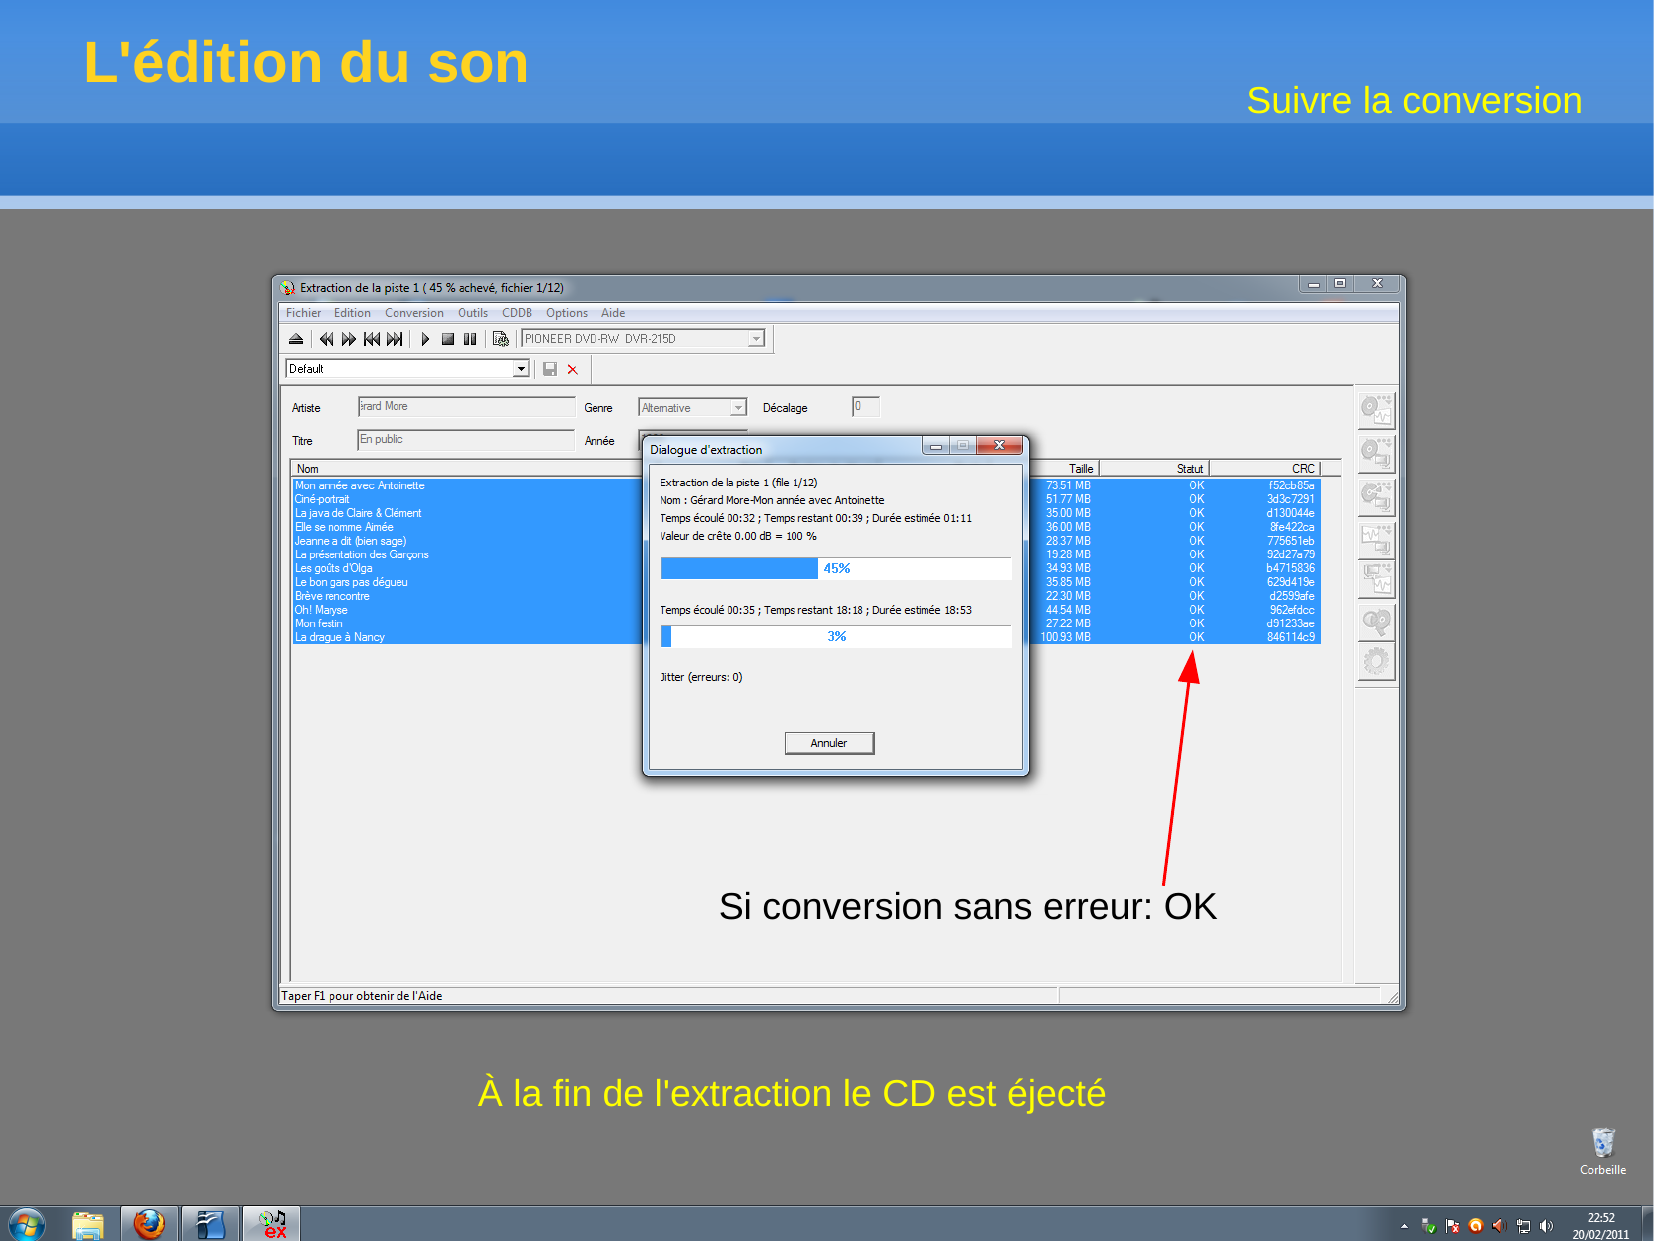

L'édition du son
 Suivre la conversion
#
Si conversion sans erreur: OK
À la fin de l'extraction le CD est éjecté